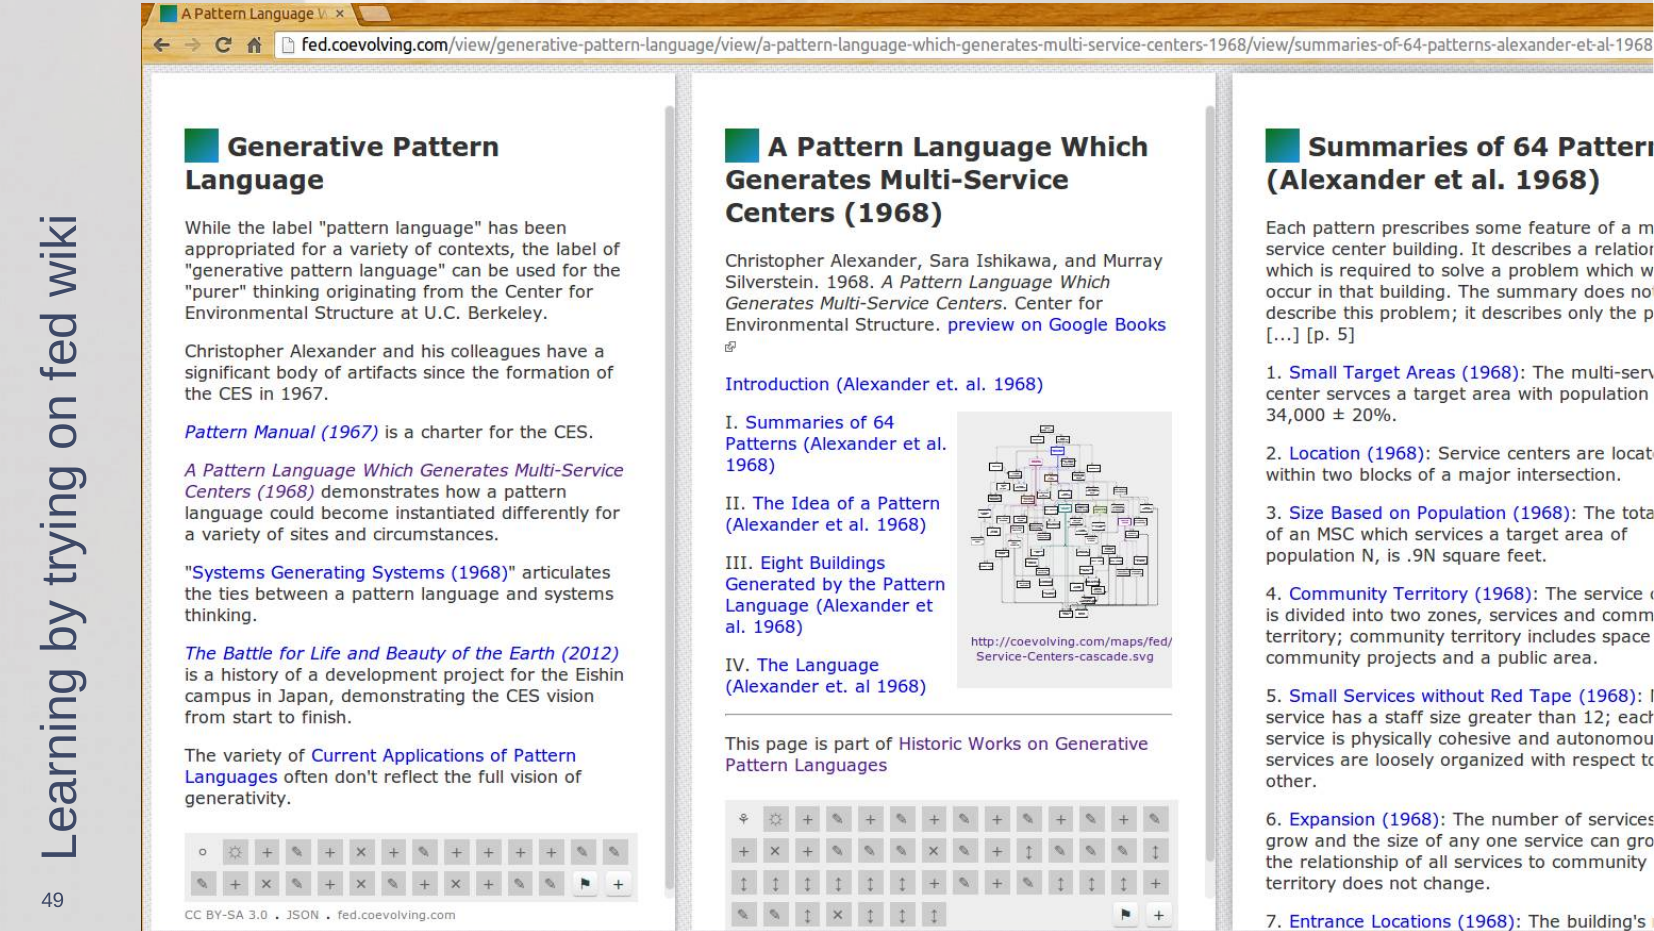

# Learning by trying on fed wiki
Evolving Pattern Language towards an Affordance Language
May 2018
49